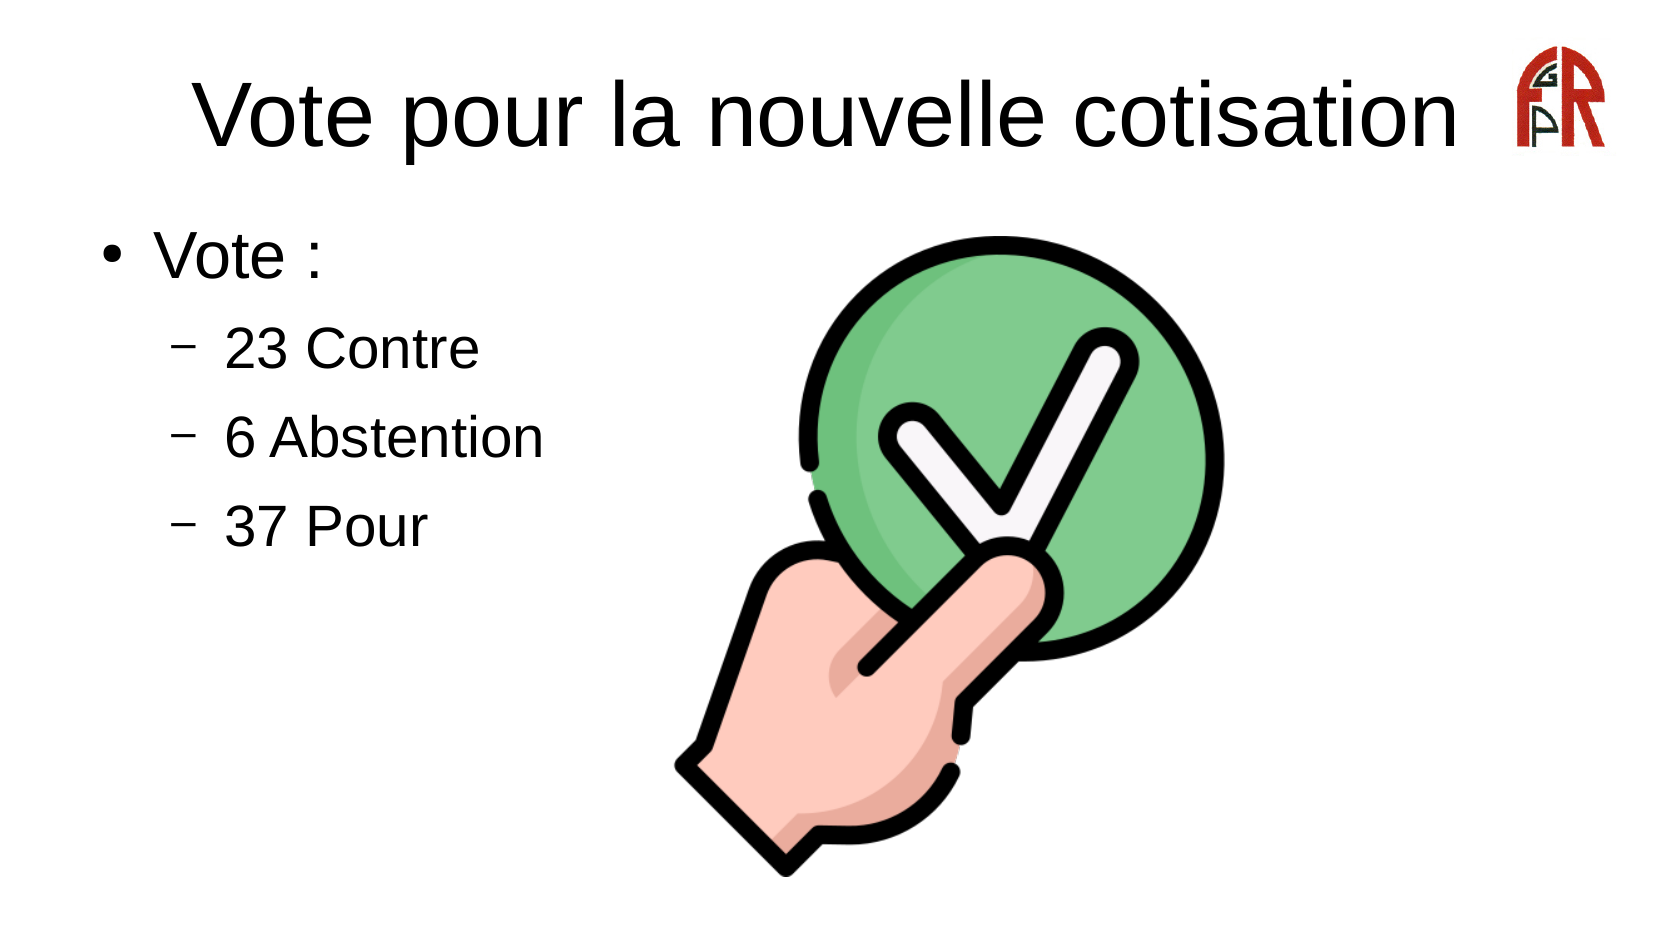

# Vote pour la nouvelle cotisation
Vote :
23 Contre
6 Abstention
37 Pour